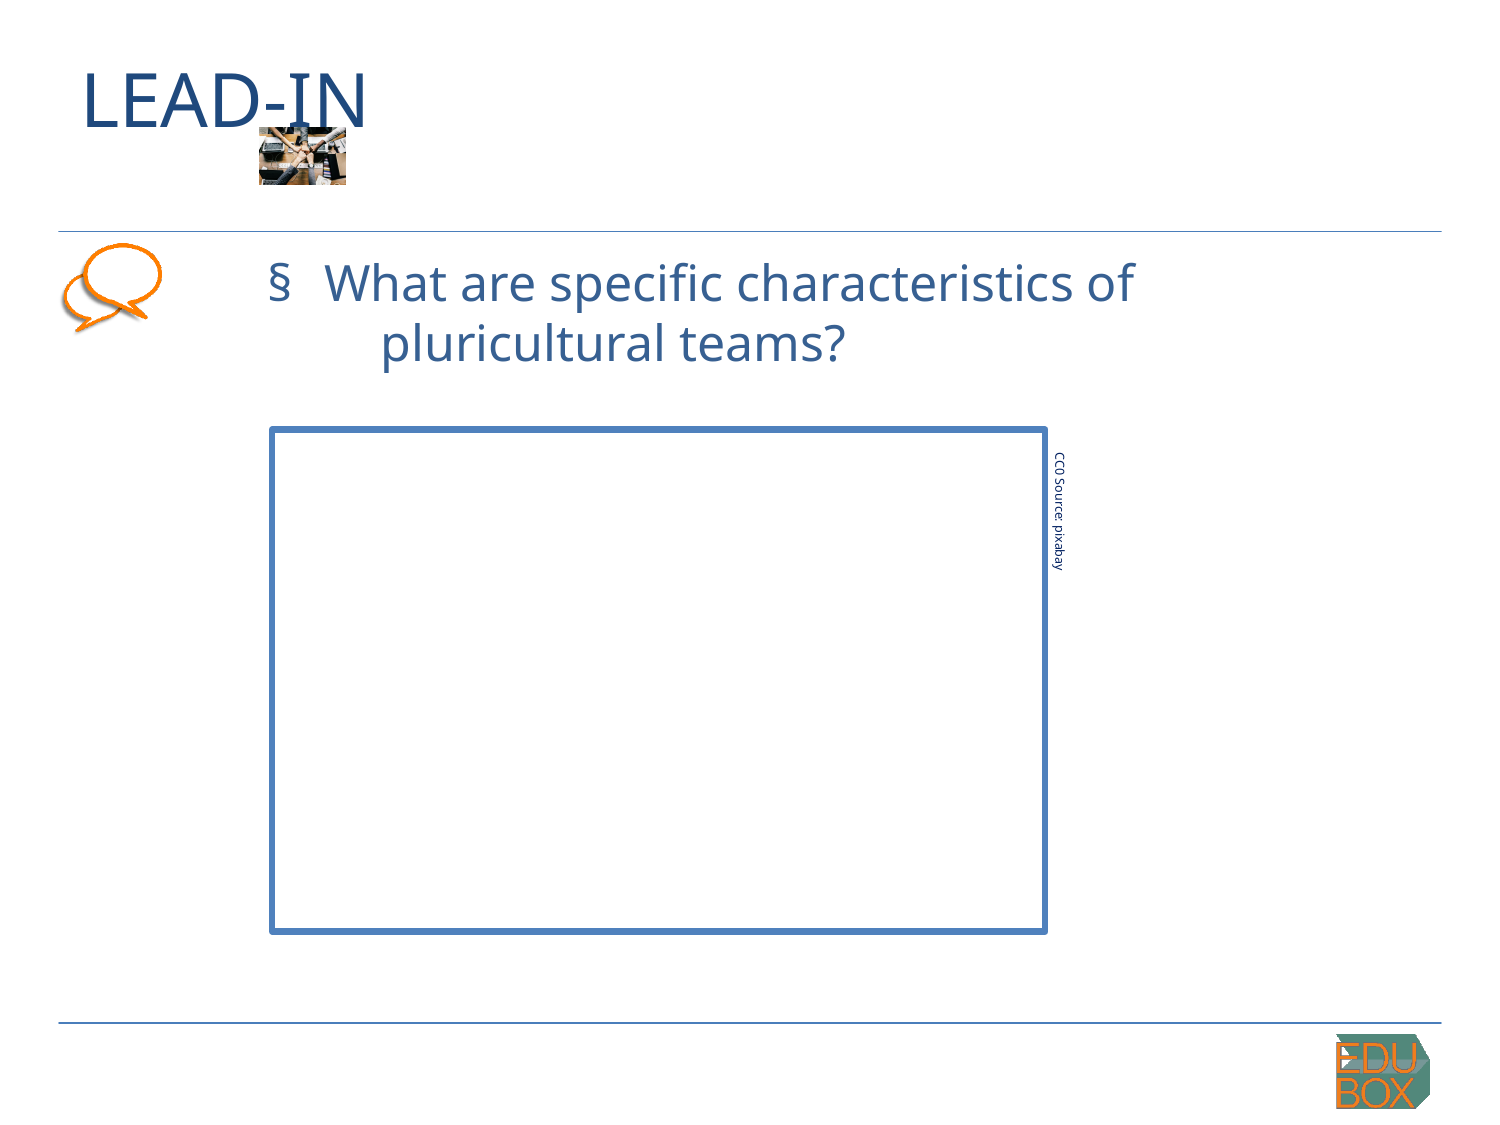

# LEAD-IN
What are specific characteristics of pluricultural teams?
CC0 Source: pixabay